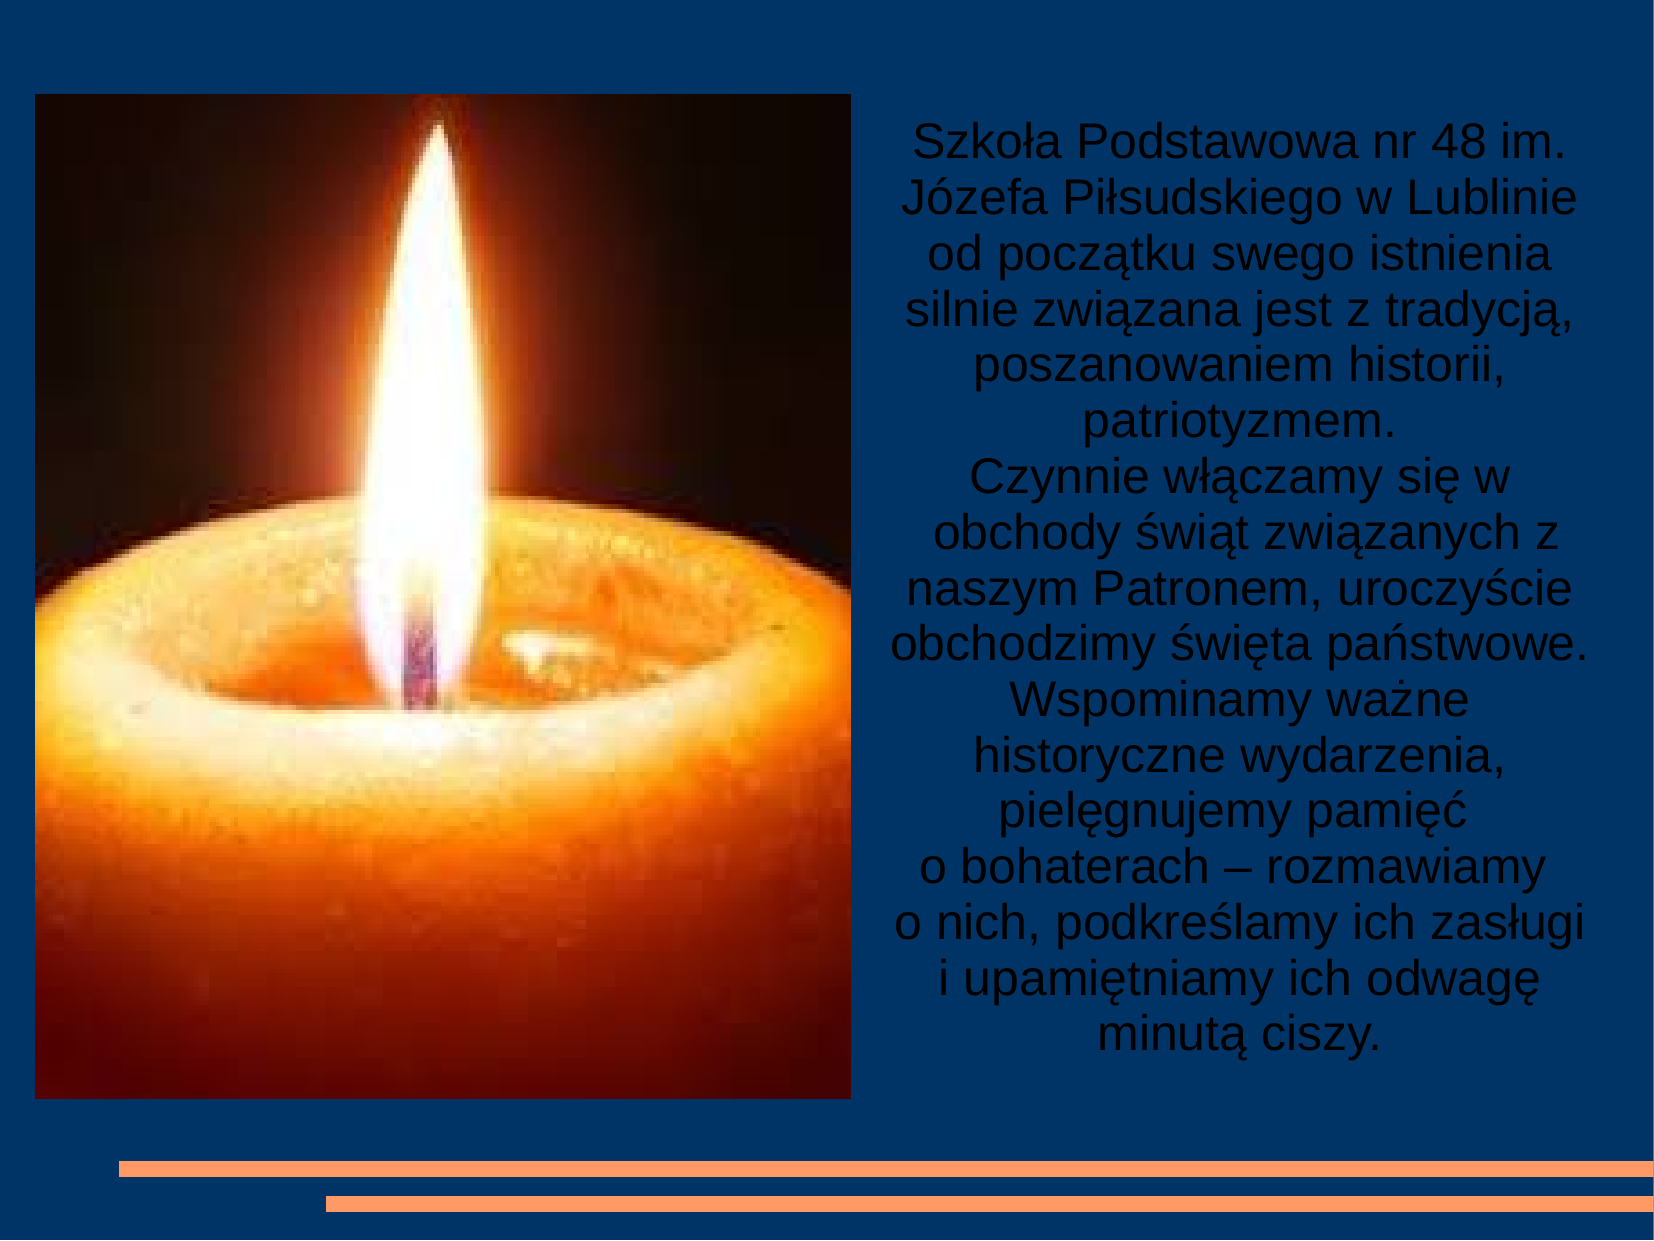

Szkoła Podstawowa nr 48 im. Józefa Piłsudskiego w Lublinie od początku swego istnienia silnie związana jest z tradycją, poszanowaniem historii, patriotyzmem.
Czynnie włączamy się w
 obchody świąt związanych z naszym Patronem, uroczyście obchodzimy święta państwowe.
Wspominamy ważne historyczne wydarzenia, pielęgnujemy pamięć
o bohaterach – rozmawiamy
o nich, podkreślamy ich zasługi i upamiętniamy ich odwagę minutą ciszy.